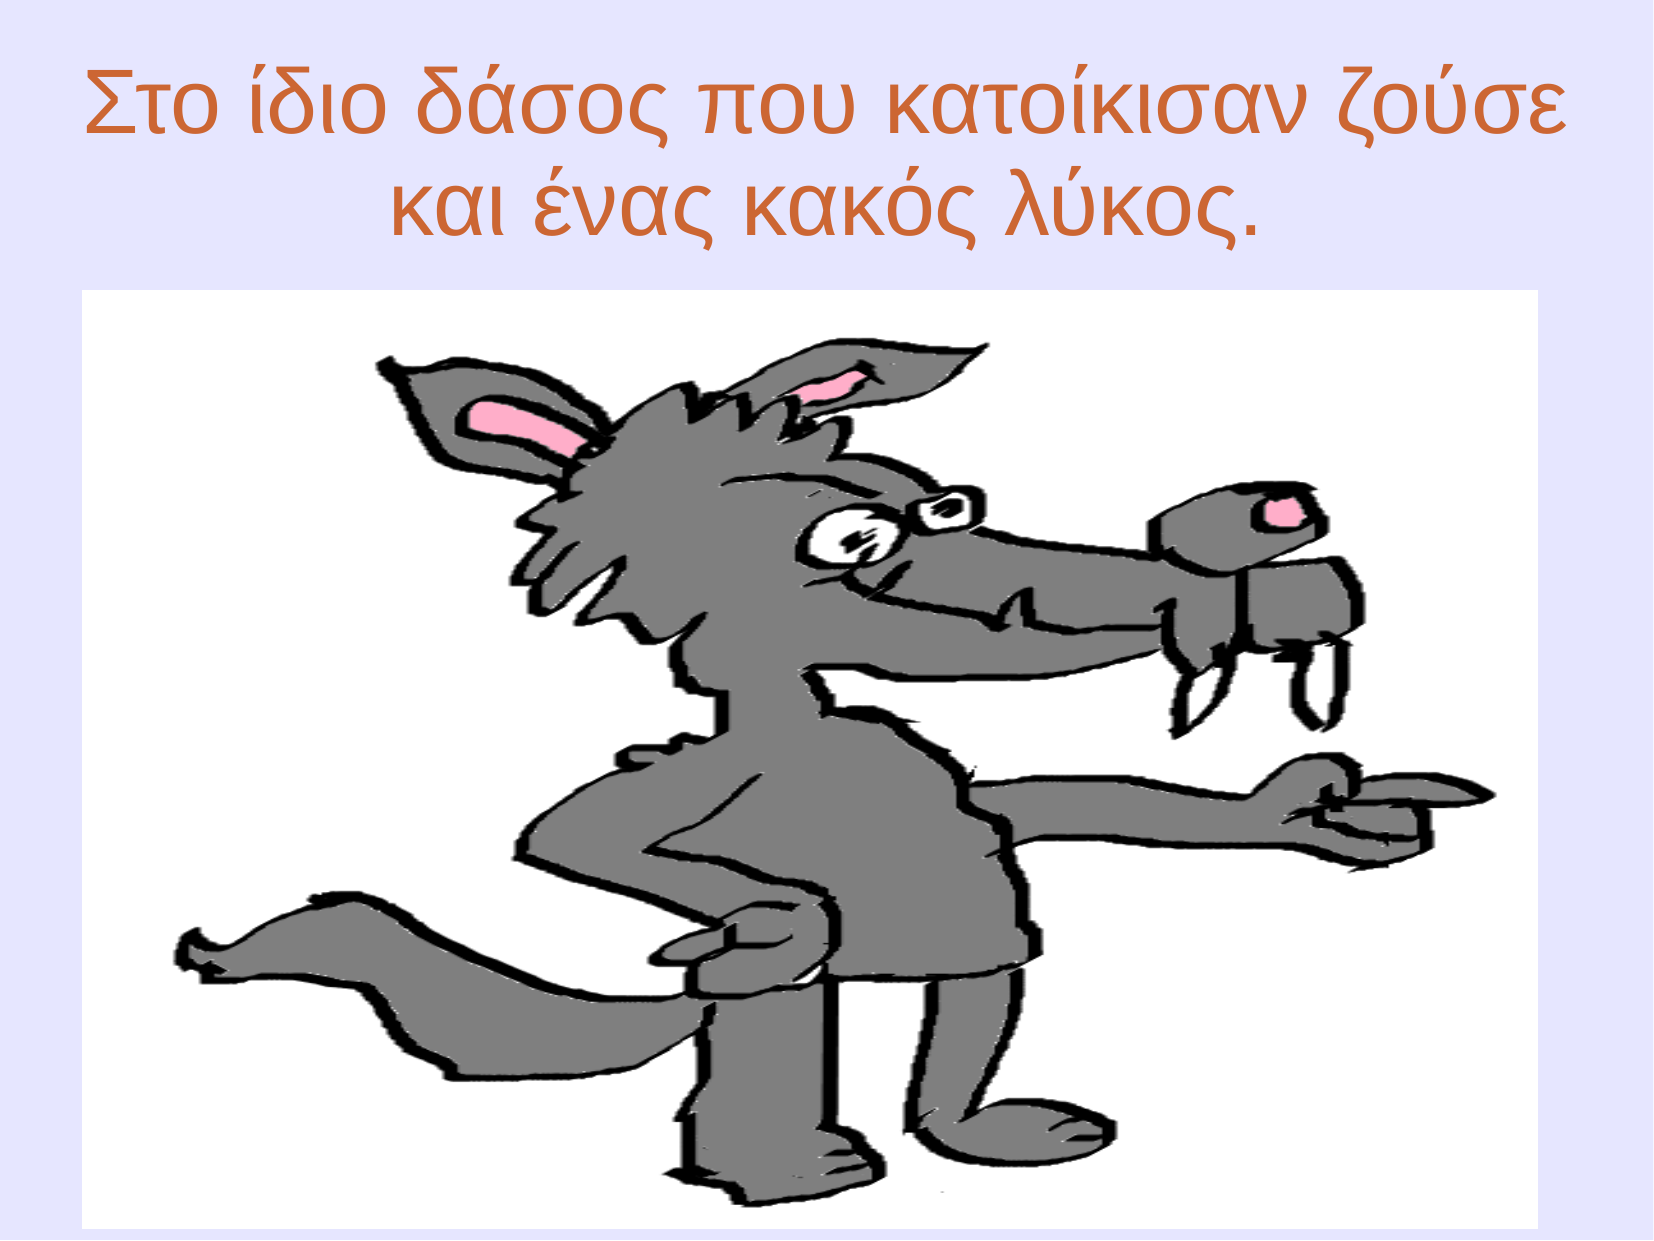

# Στο ίδιο δάσος που κατοίκισαν ζούσε και ένας κακός λύκος.